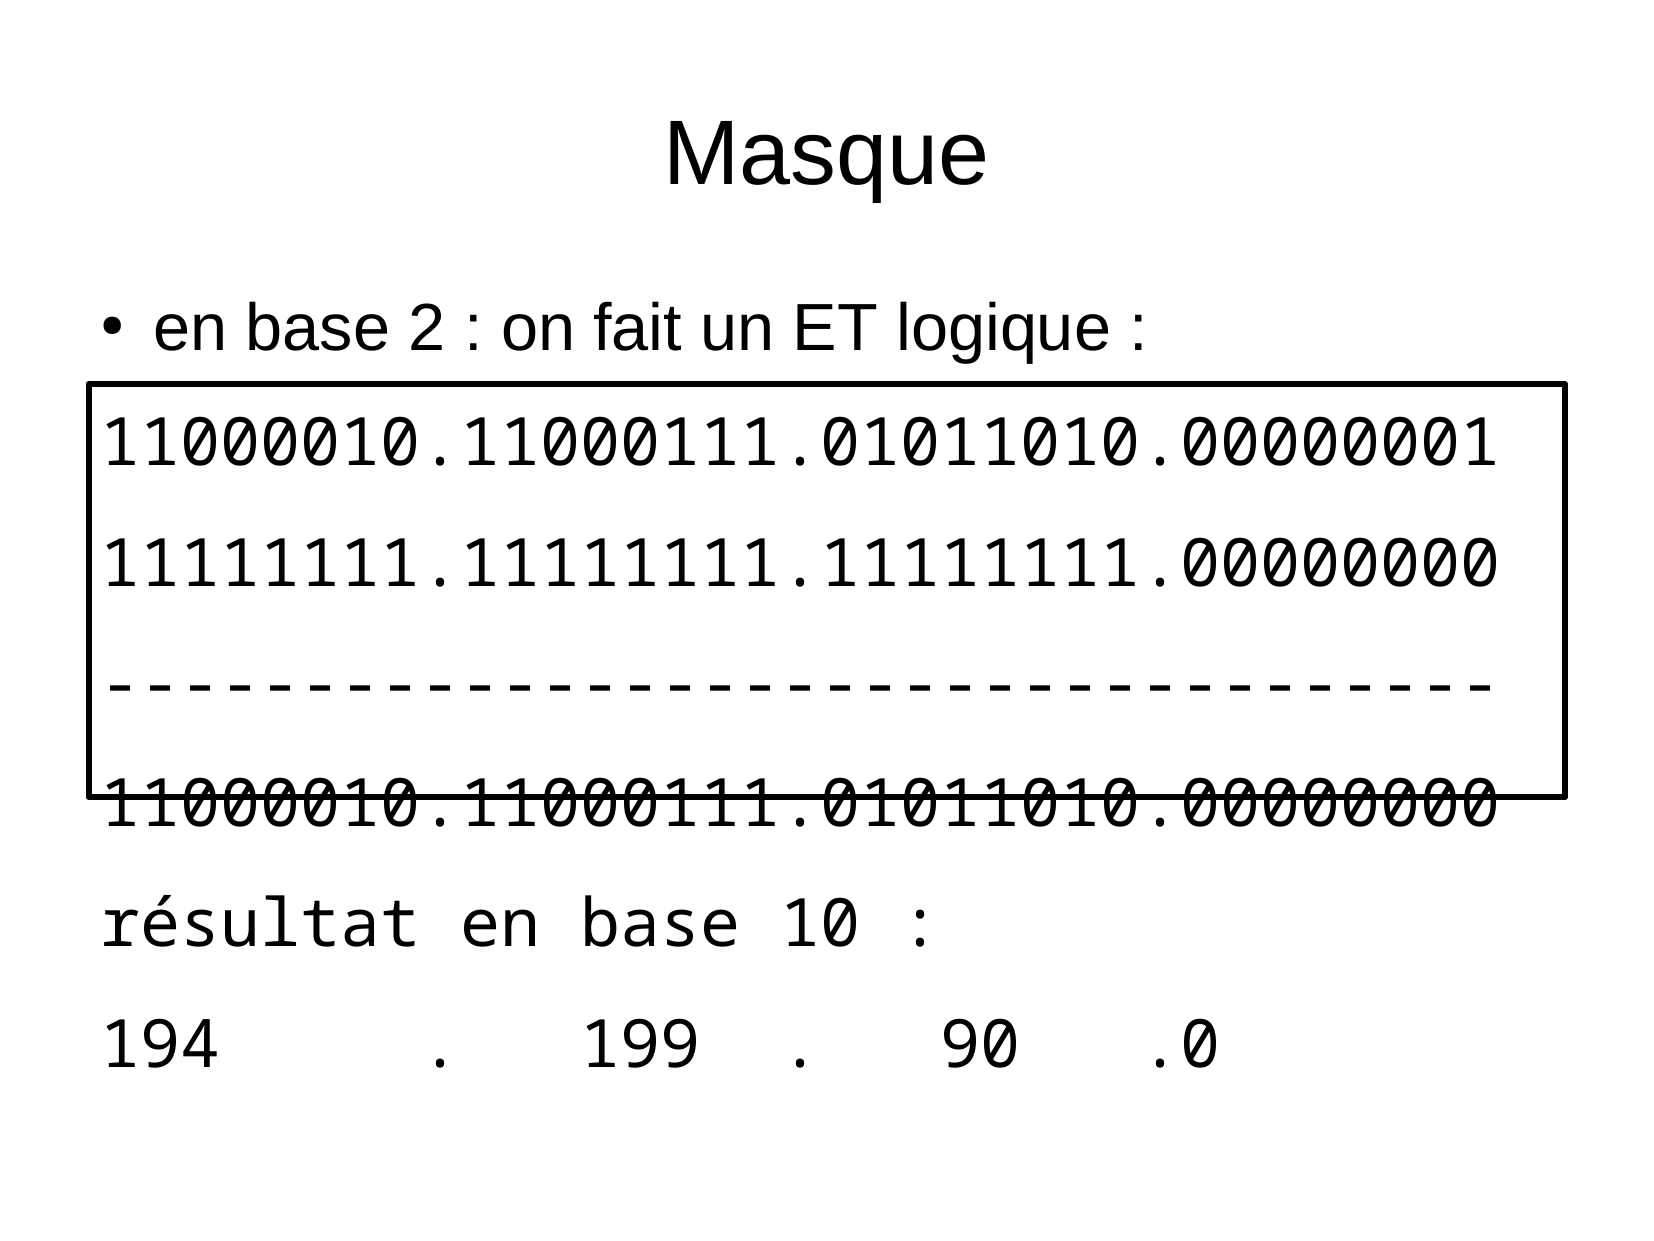

# Masque
en base 2 : on fait un ET logique :
11000010.11000111.01011010.00000001
11111111.11111111.11111111.00000000
-----------------------------------
11000010.11000111.01011010.00000000
résultat en base 10 :
194 . 199 . 90 .0